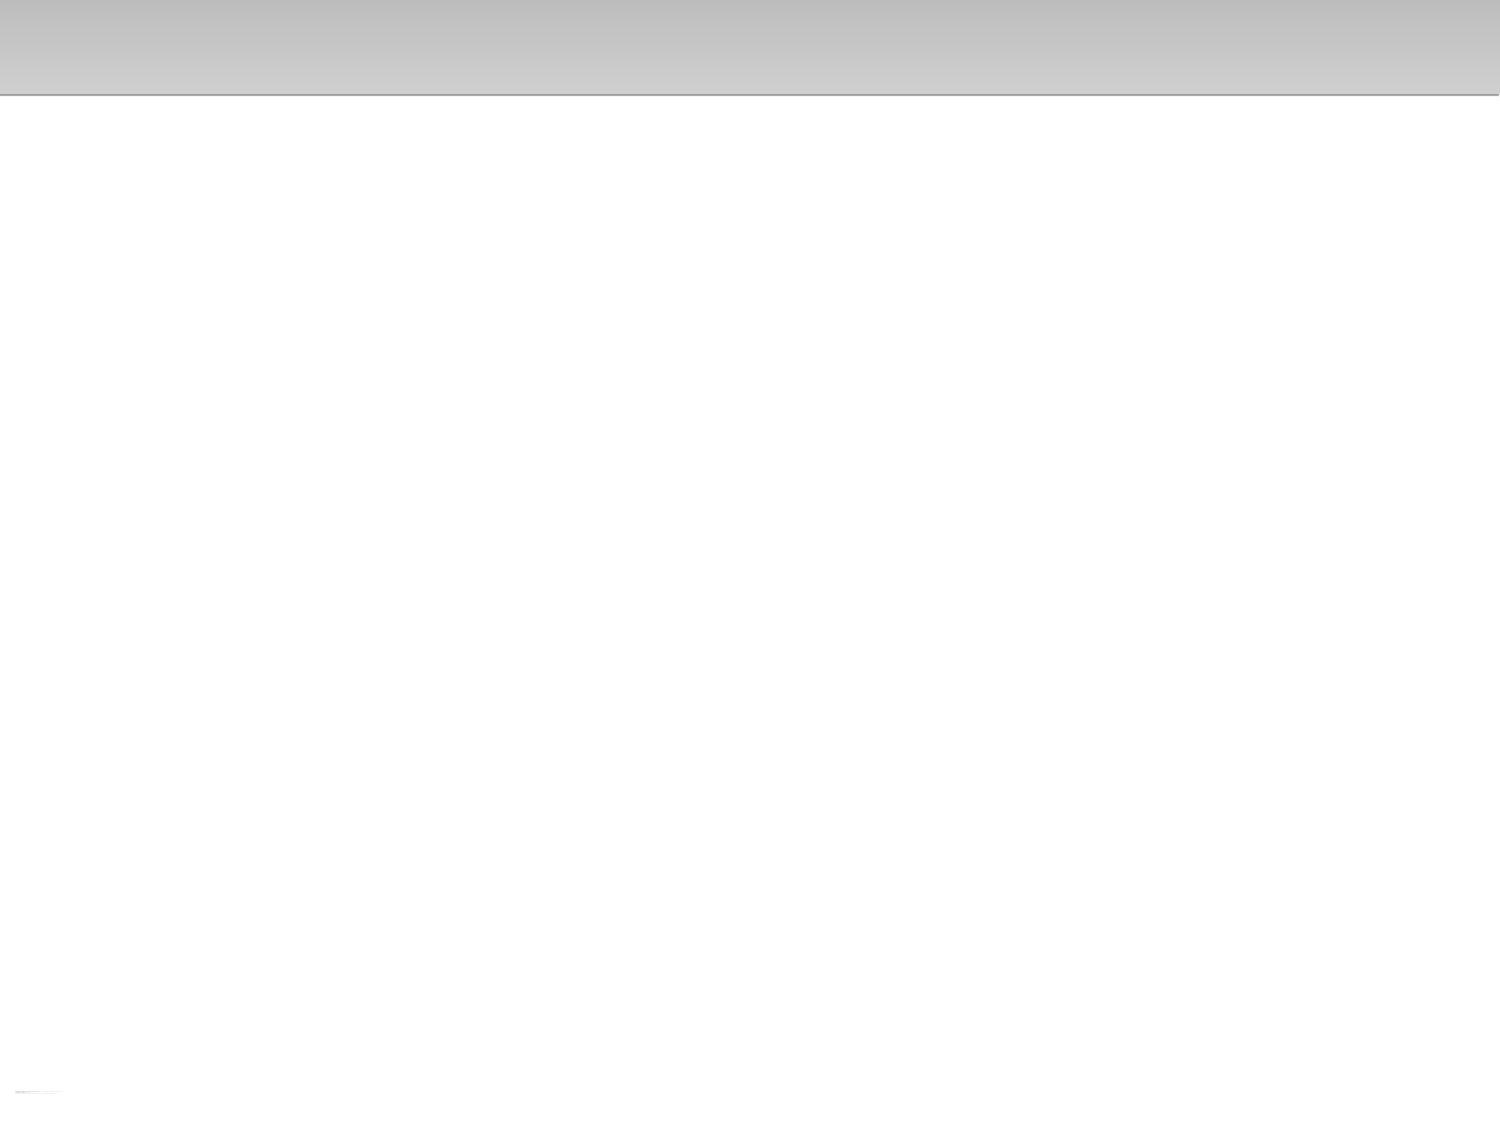

#
An imaging technique that uses the interactions of light with cells and tissues to diagnose and treat abnormalities.
Ex. When light shines on cells, the particles of light are scattered by atoms in the molecules of the cells. A special imaging device records these scatter patterns. The molecules in abnormal cells create different scatter patterns than normal cells
Pros: view tissues deep in the body using light
Endoscope: a thin flexible tube that has bright light and video cameras a its end.
Surgical techniques: endoscope has surgical tools at its end so it can be used with minimal small incisions and the doctor can perform any surguries by using an endoscope such as repair knees, gallbladder removal and more